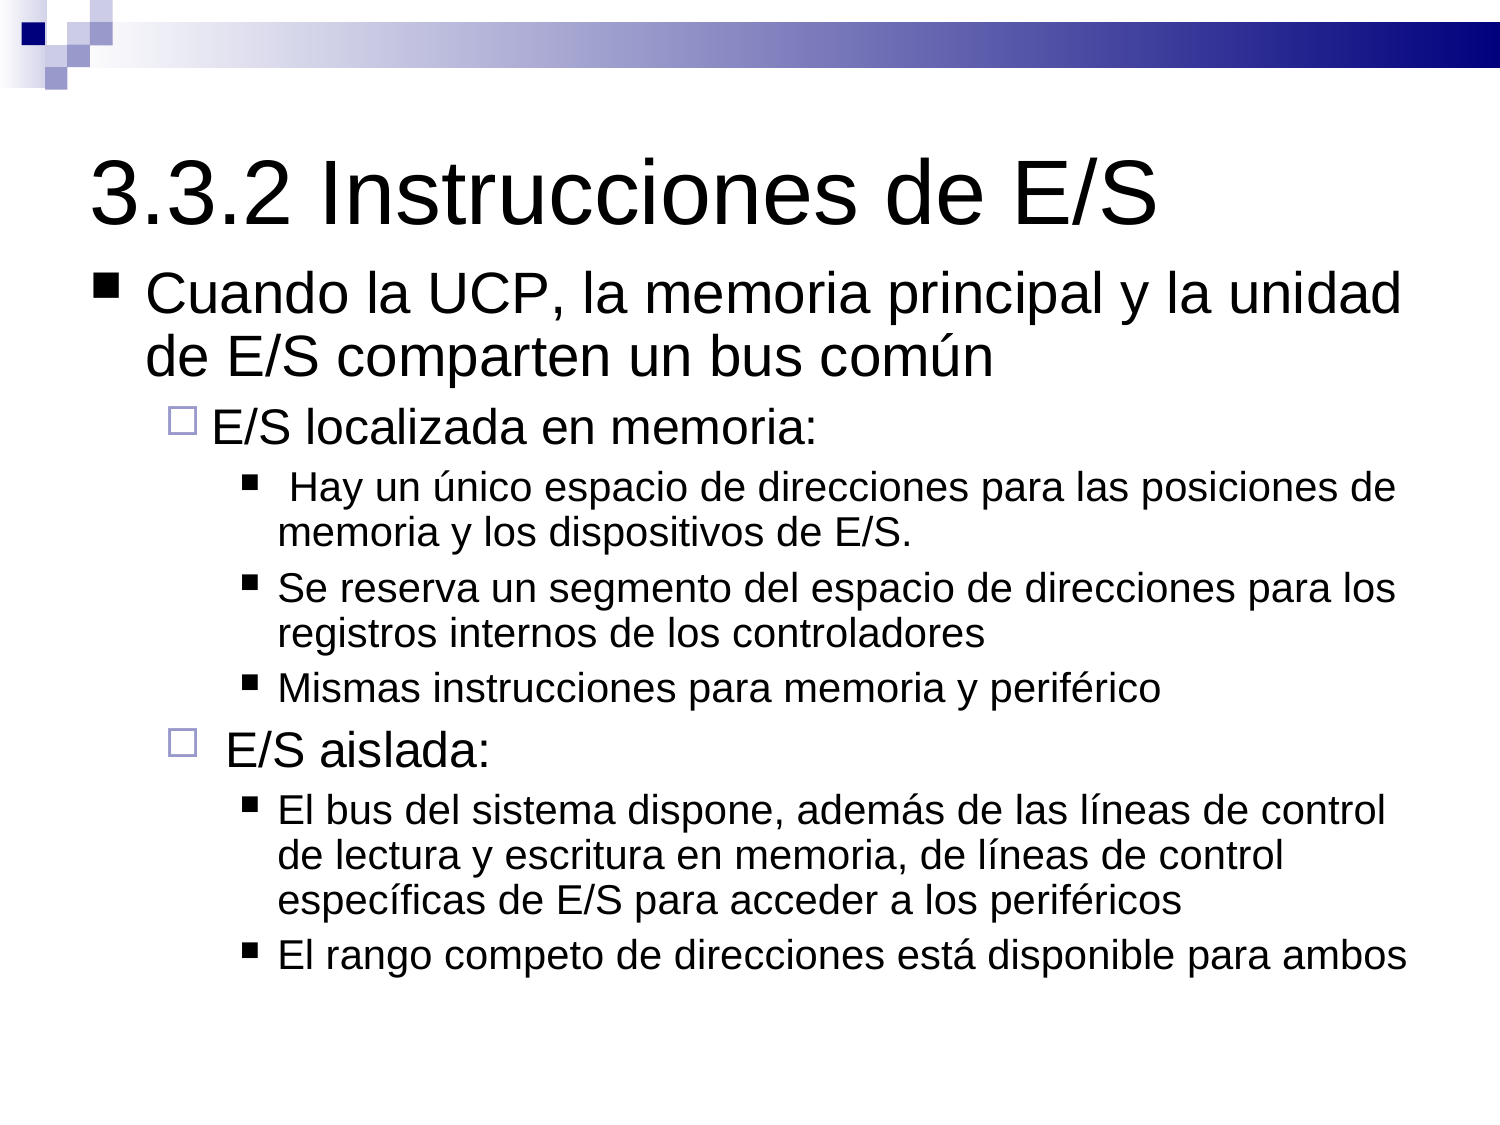

# 3.3.2 Instrucciones de E/S
Cuando la UCP, la memoria principal y la unidad de E/S comparten un bus común
E/S localizada en memoria:
 Hay un único espacio de direcciones para las posiciones de memoria y los dispositivos de E/S.
Se reserva un segmento del espacio de direcciones para los registros internos de los controladores
Mismas instrucciones para memoria y periférico
 E/S aislada:
El bus del sistema dispone, además de las líneas de control de lectura y escritura en memoria, de líneas de control específicas de E/S para acceder a los periféricos
El rango competo de direcciones está disponible para ambos